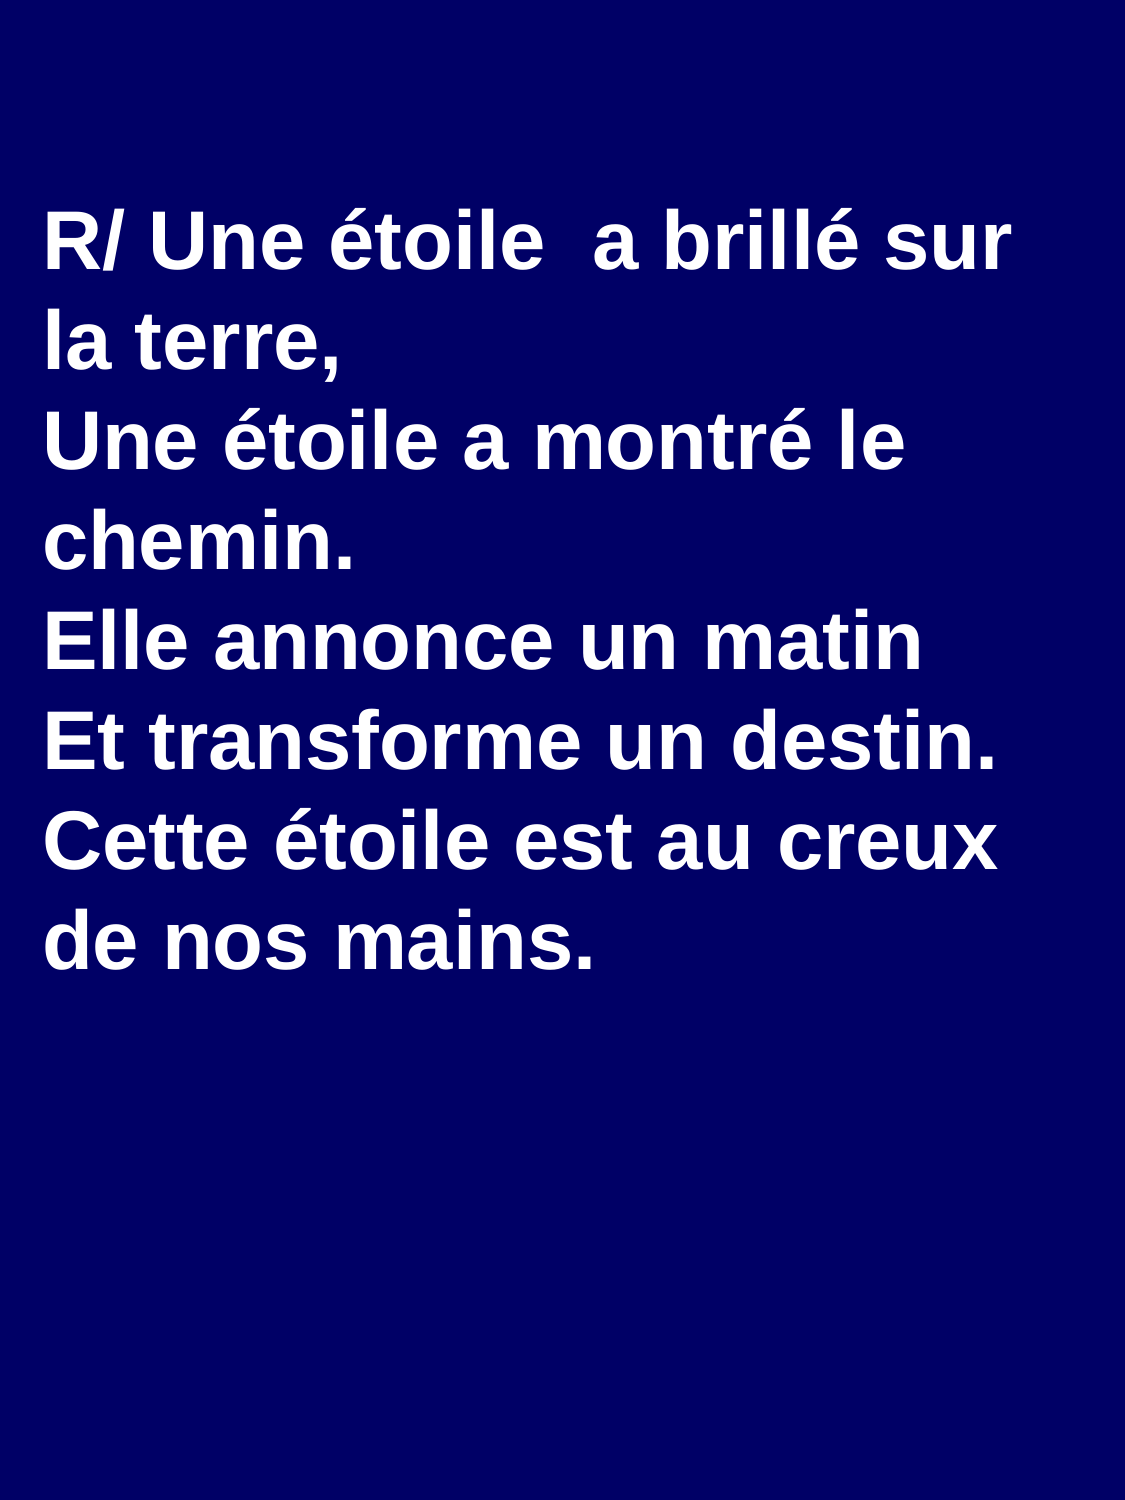

R/ Une étoile  a brillé sur la terre,
Une étoile a montré le chemin.
Elle annonce un matin
Et transforme un destin.
Cette étoile est au creux de nos mains.